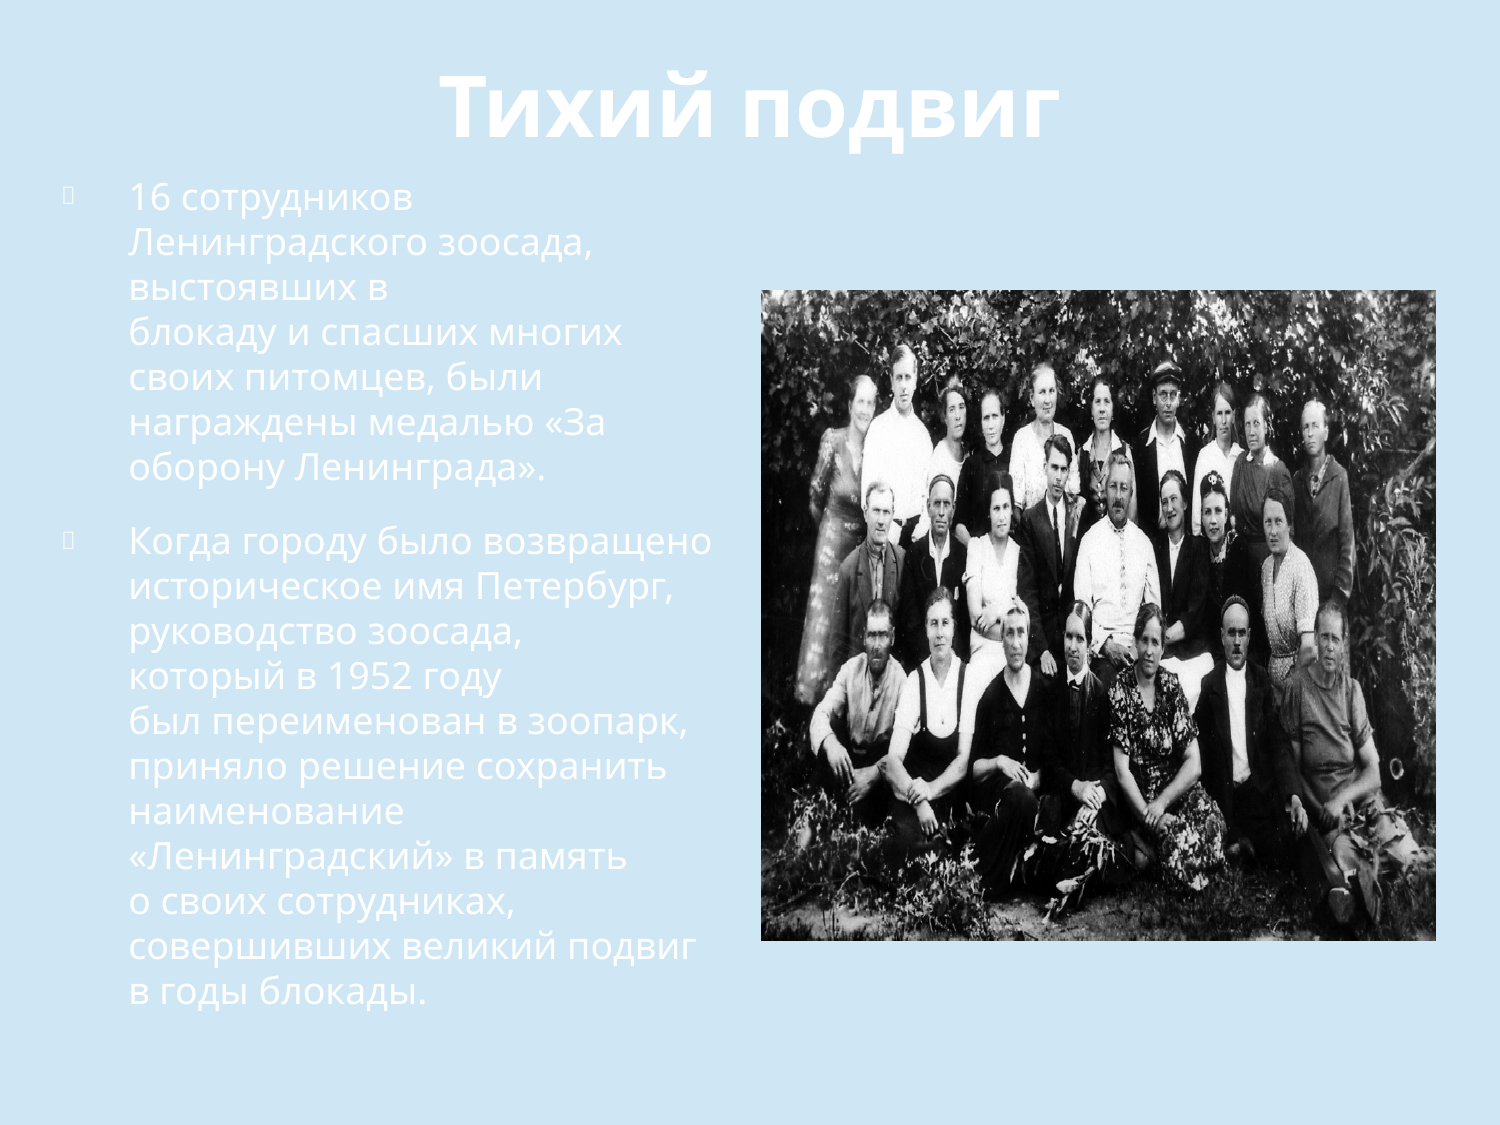

# Тихий подвиг
16 сотрудников Ленинградского зоосада, выстоявших в блокаду и спасших многих своих питомцев, были награждены медалью «За оборону Ленинграда».
Когда городу было возвращено историческое имя Петербург, руководство зоосада, который в 1952 году был переименован в зоопарк, приняло решение сохранить наименование «Ленинградский» в память о своих сотрудниках, совершивших великий подвиг в годы блокады.